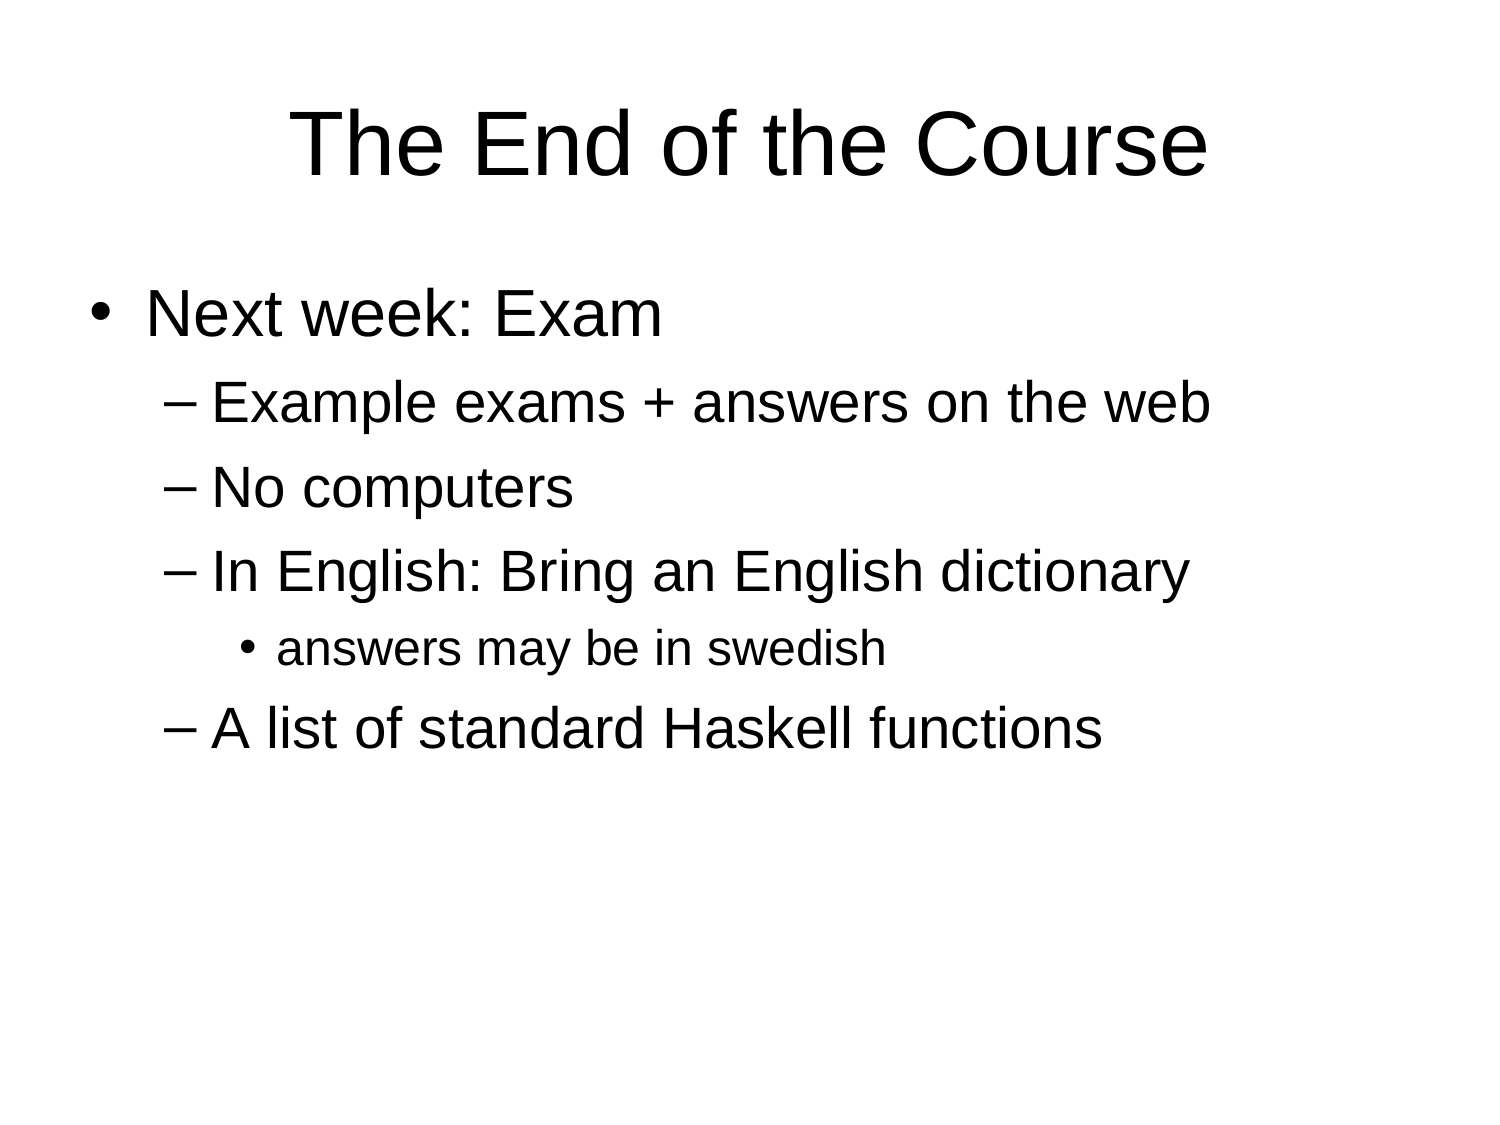

# The End of the Course
Next week: Exam
Example exams + answers on the web
No computers
In English: Bring an English dictionary
answers may be in swedish
A list of standard Haskell functions